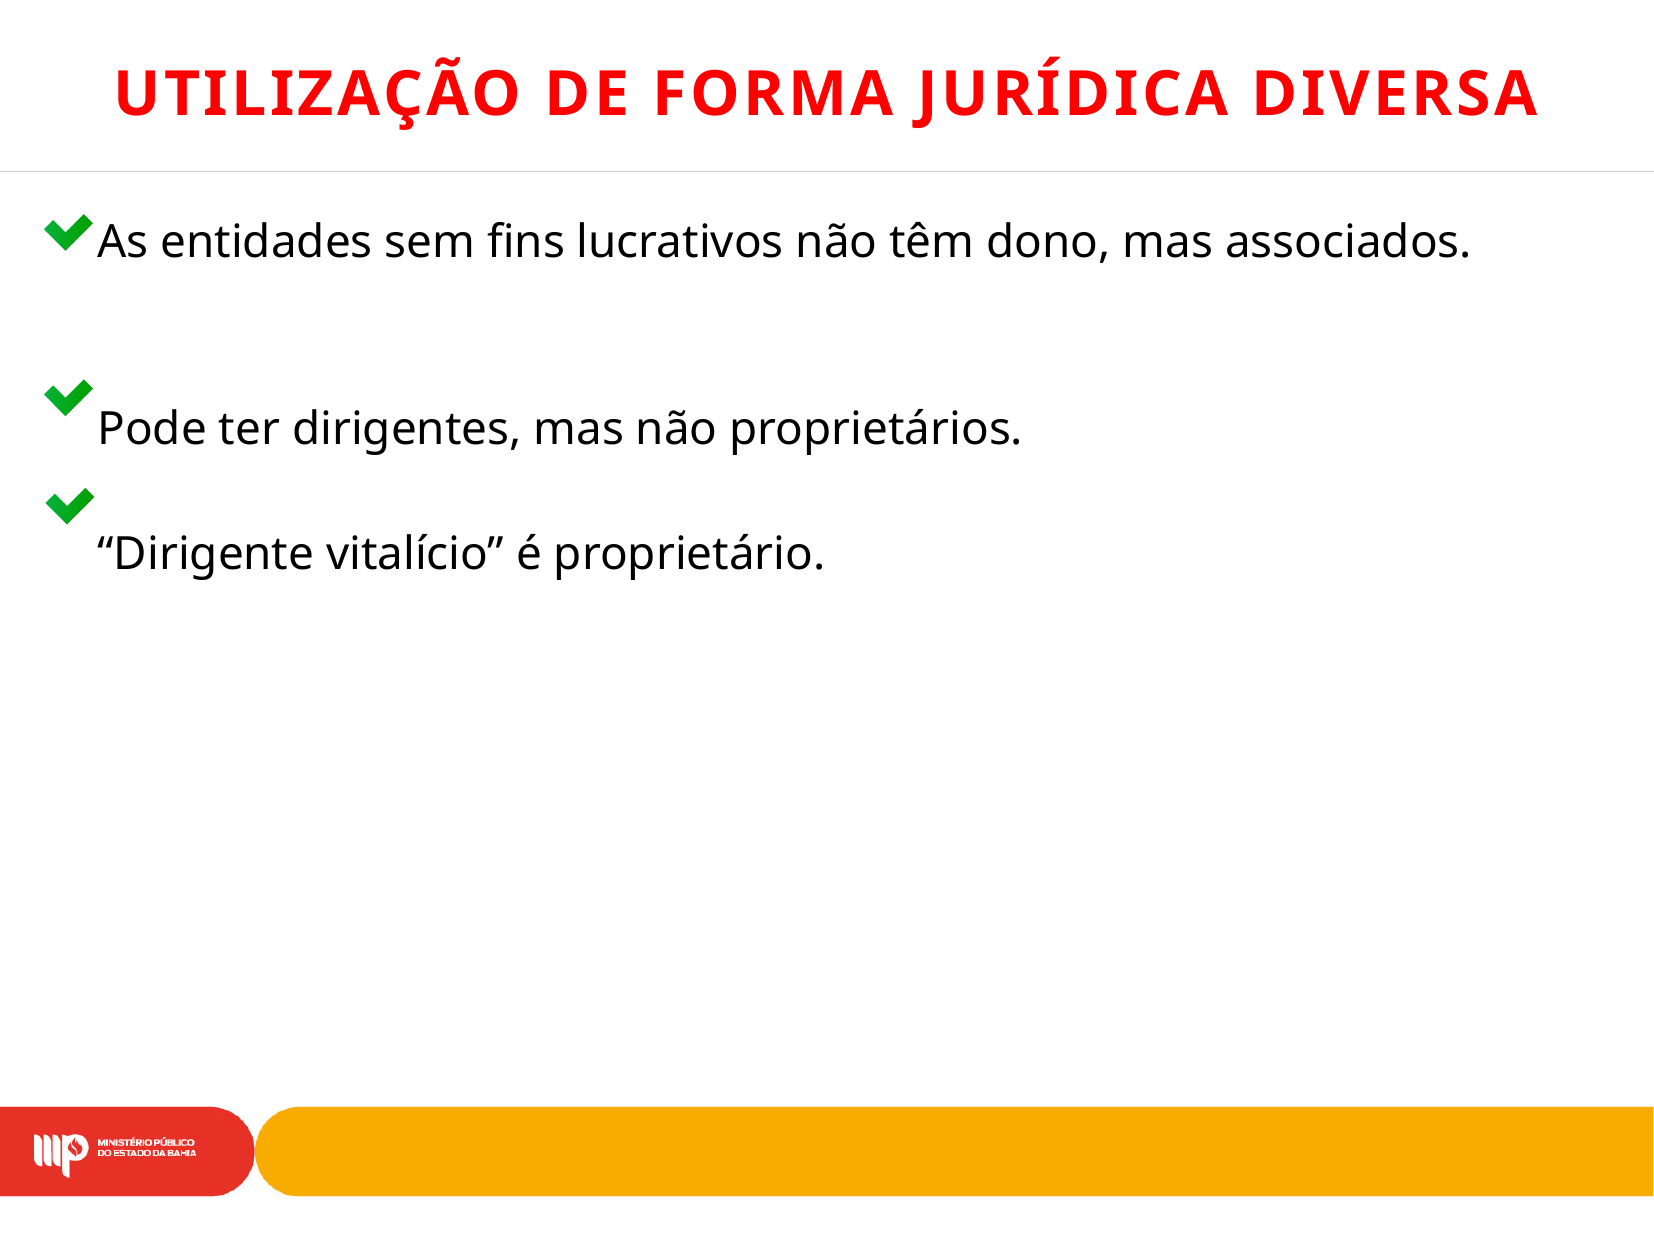

UTILIZAÇÃO DE FORMA JURÍDICA DIVERSA
As entidades sem fins lucrativos não têm dono, mas associados.
Pode ter dirigentes, mas não proprietários.
“Dirigente vitalício” é proprietário.